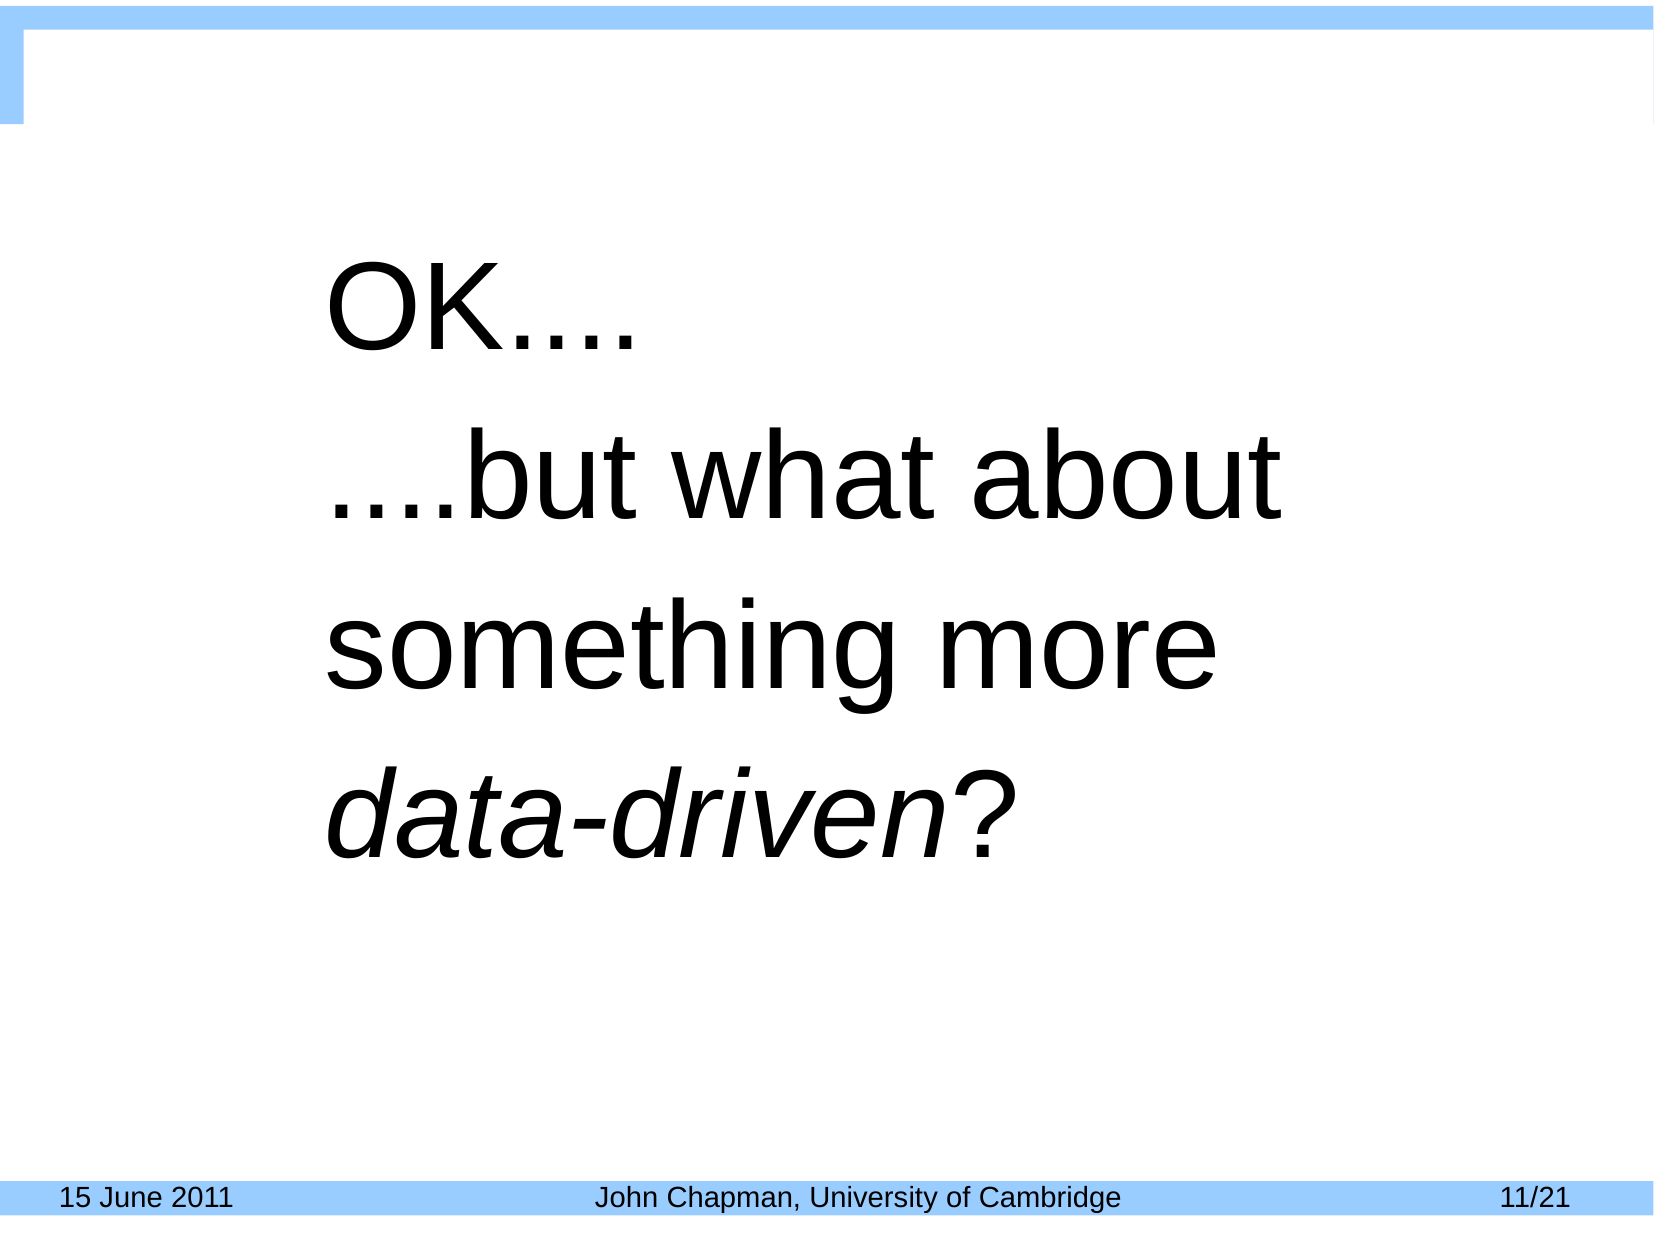

# OK....
....but what about
something more
data-driven?
11